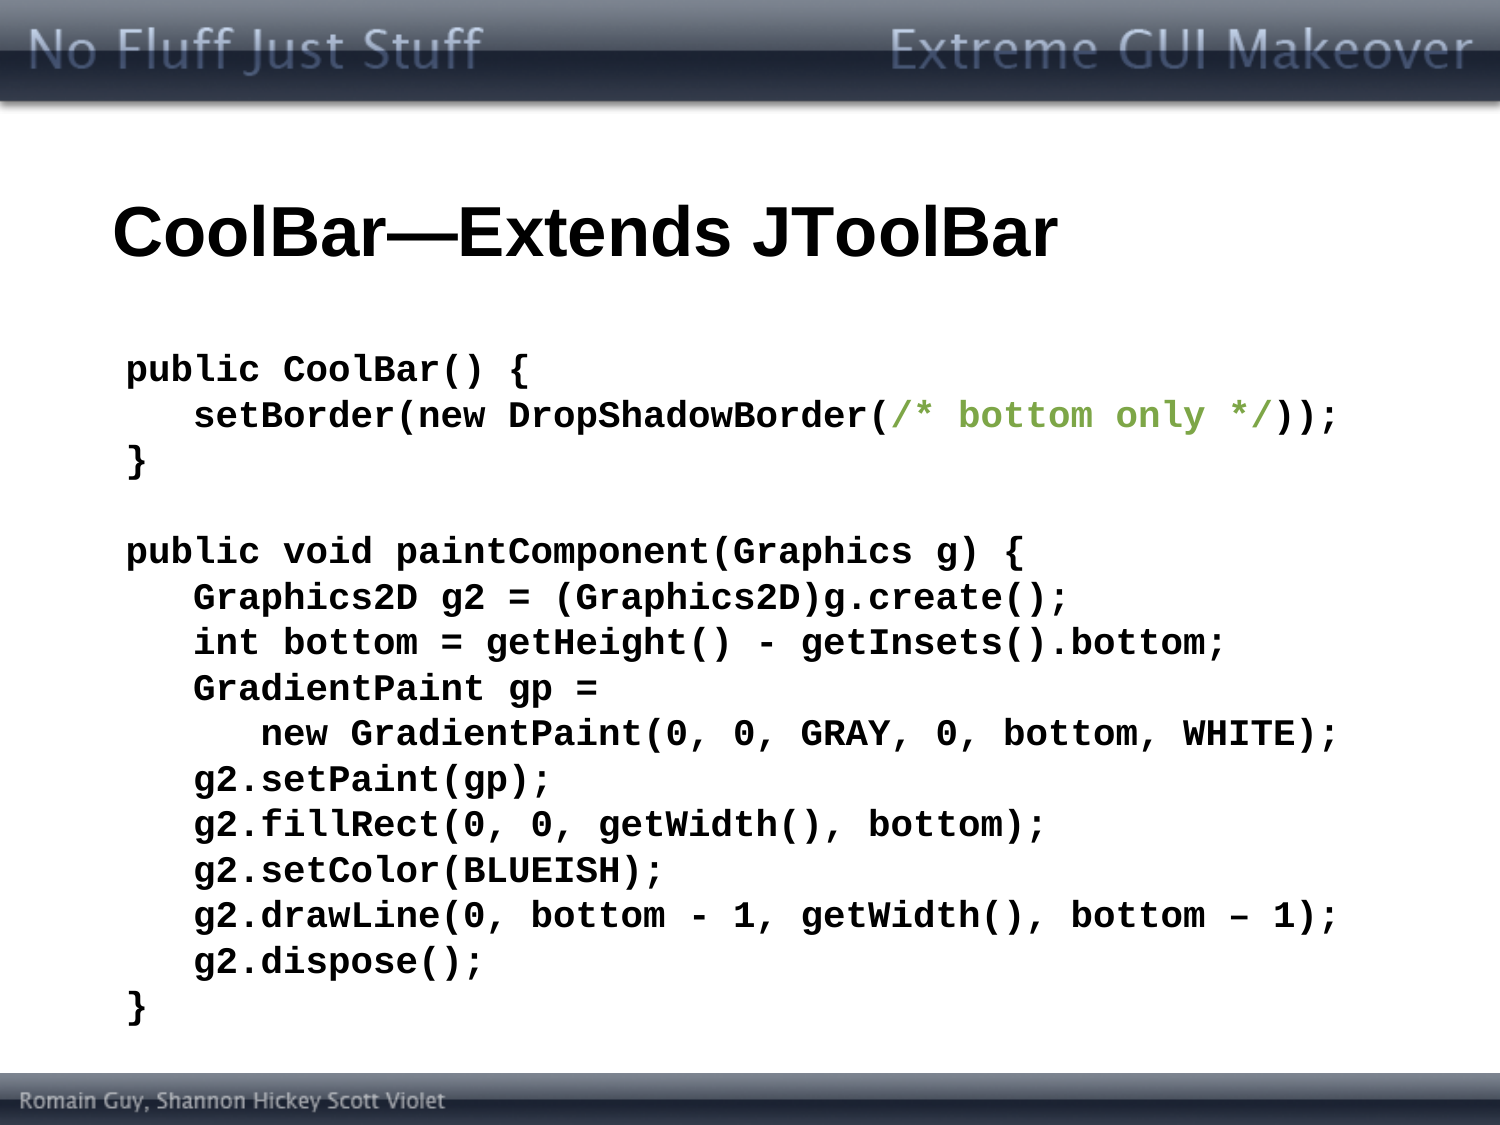

# CoolBar—Extends JToolBar
public CoolBar() {
 setBorder(new DropShadowBorder(/* bottom only */));
}
public void paintComponent(Graphics g) {
 Graphics2D g2 = (Graphics2D)g.create();
 int bottom = getHeight() - getInsets().bottom;
 GradientPaint gp =
 new GradientPaint(0, 0, GRAY, 0, bottom, WHITE);
 g2.setPaint(gp);
 g2.fillRect(0, 0, getWidth(), bottom);
 g2.setColor(BLUEISH);
 g2.drawLine(0, bottom - 1, getWidth(), bottom – 1);
 g2.dispose();
}